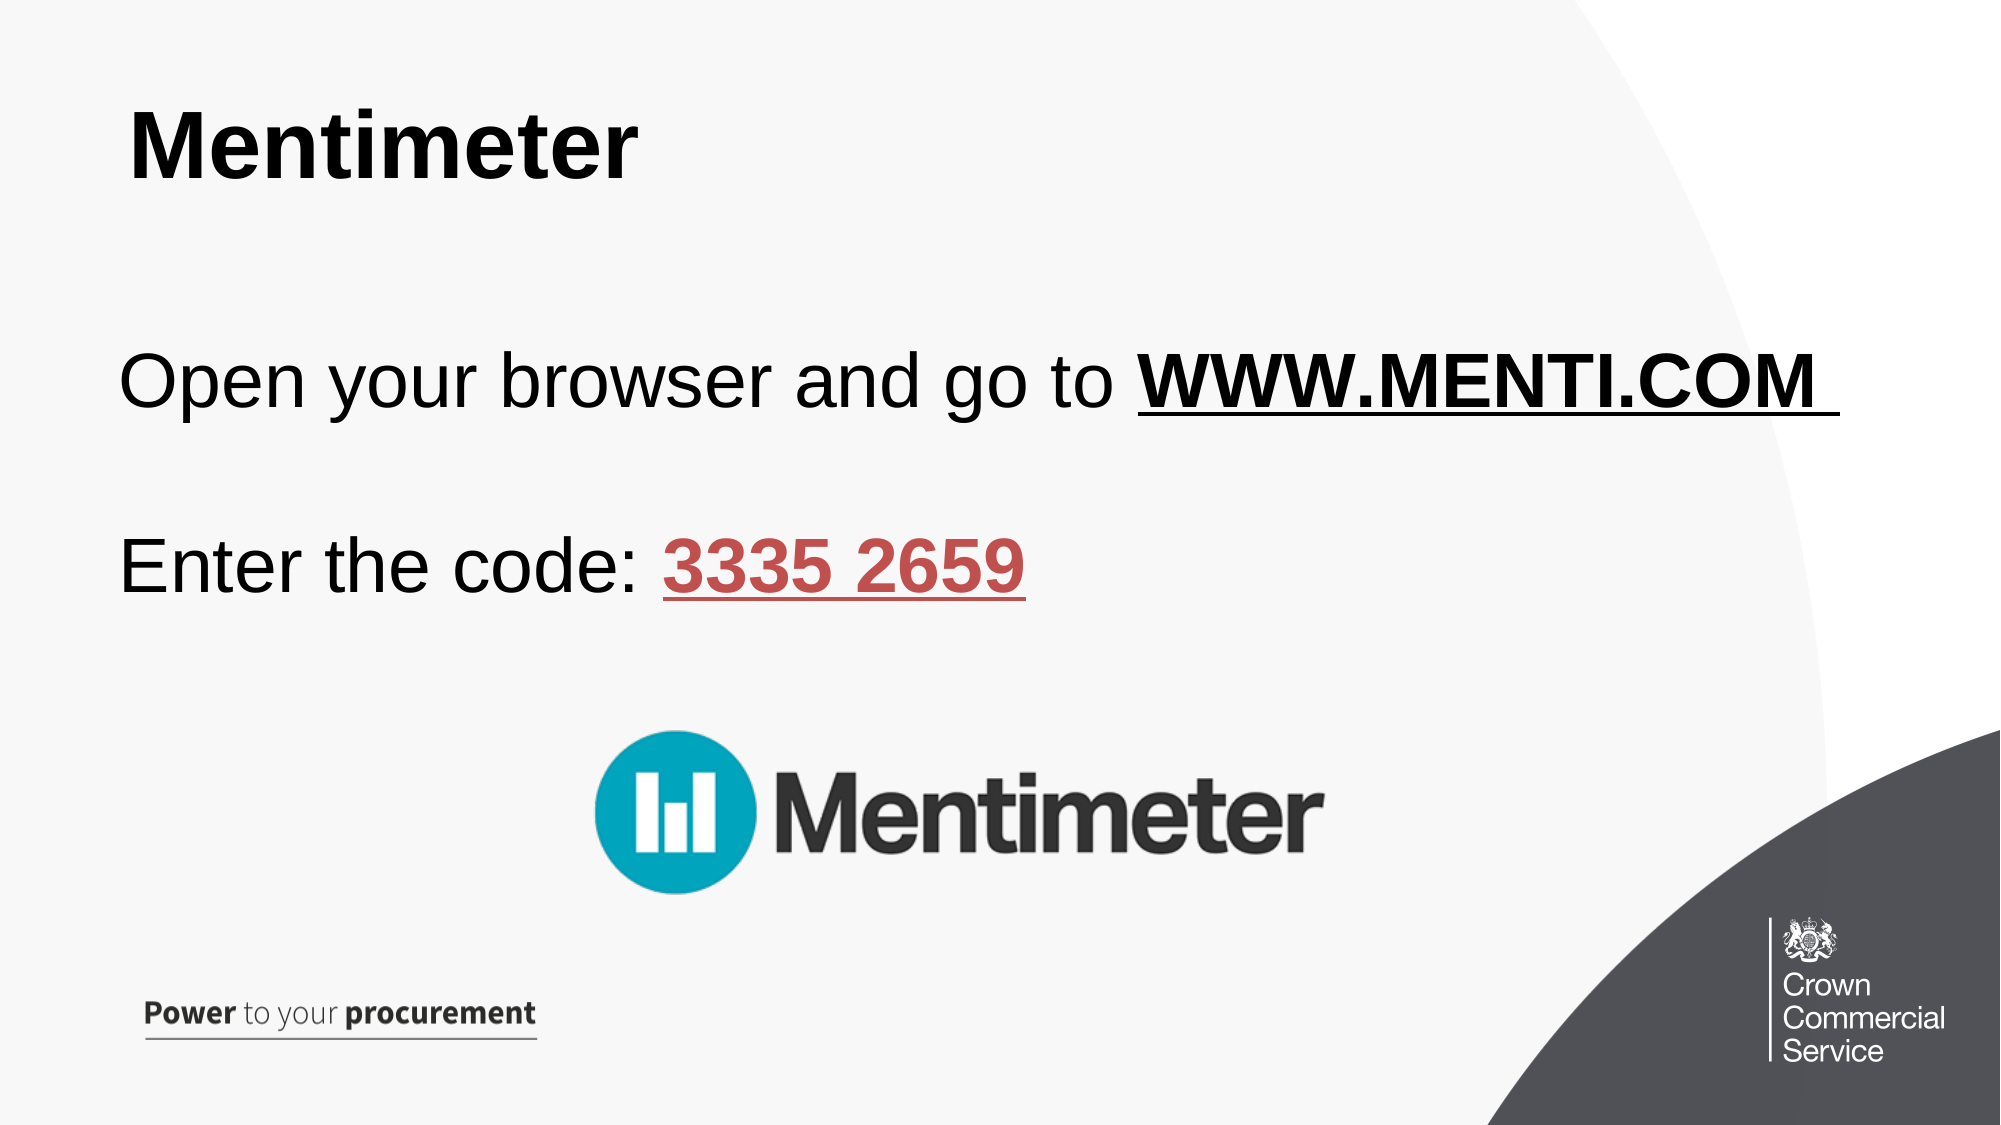

# Mentimeter
Open your browser and go to WWW.MENTI.COM
Enter the code: 3335 2659